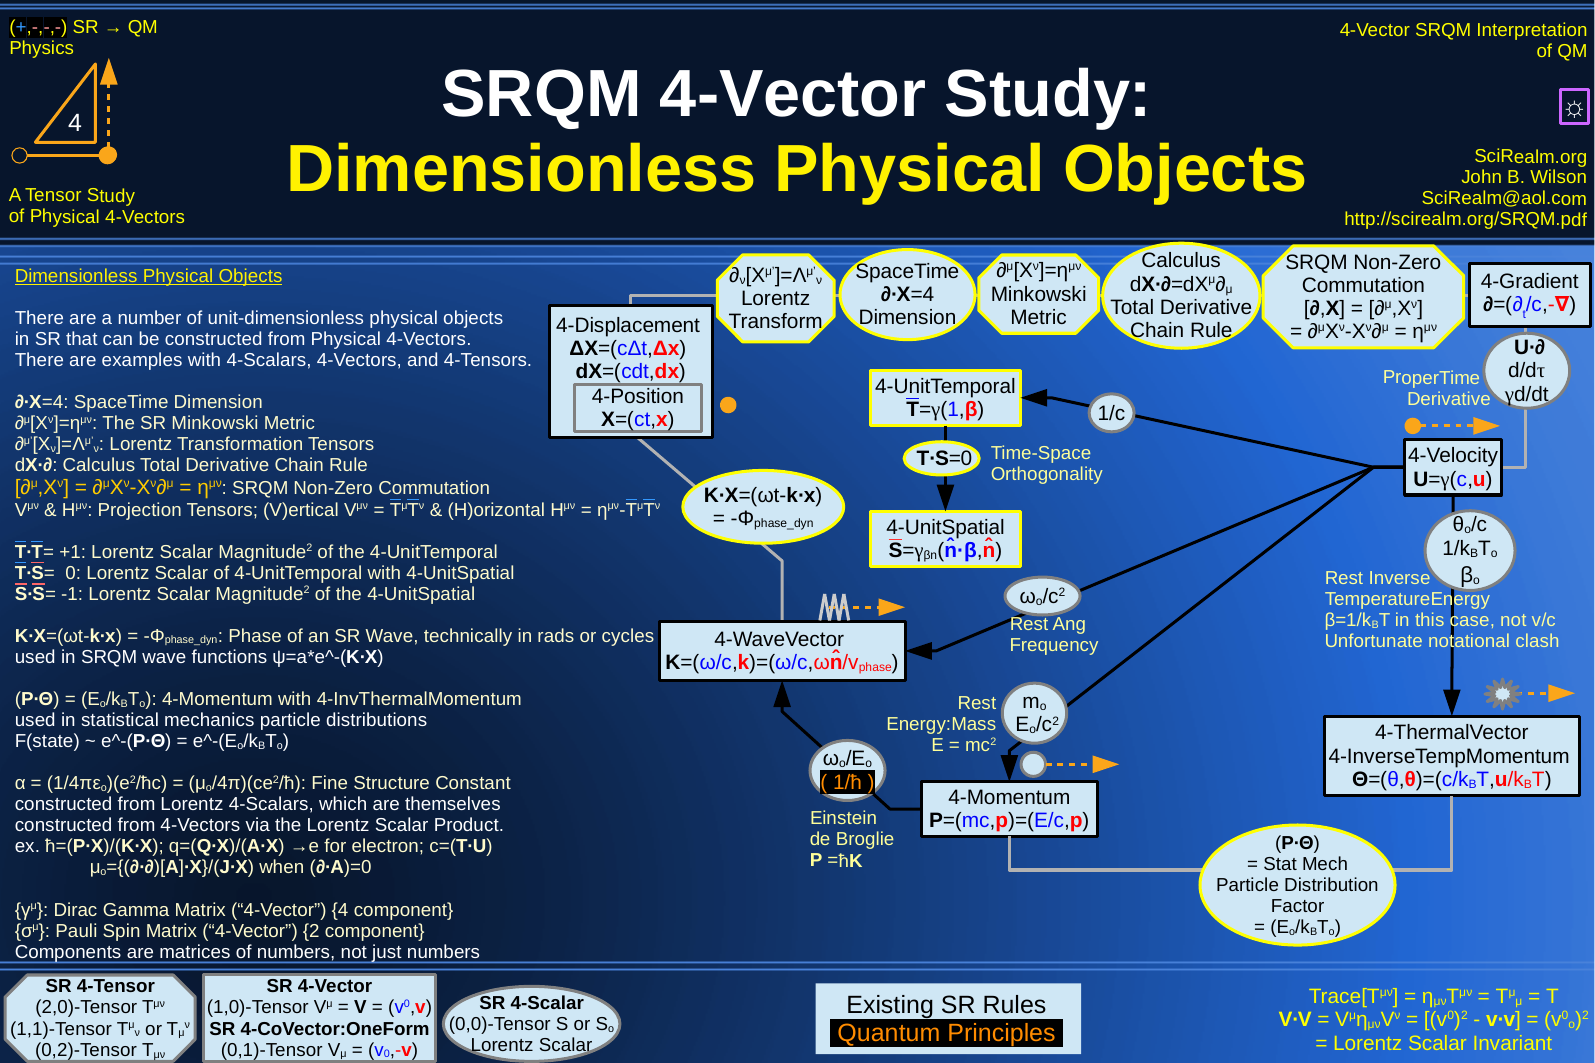

(+,-,-,-) SR → QM
Physics
A Tensor Study
of Physical 4-Vectors
4-Vector SRQM Interpretation
of QM
SciRealm.org
John B. Wilson
SciRealm@aol.com
http://scirealm.org/SRQM.pdf
# SRQM 4-Vector Study: Dimensionless Physical Objects
4
☼
Calculus
dX∙∂=dXμ∂μ
Total Derivative
Chain Rule
SRQM Non-Zero
Commutation
[∂,X] = [∂μ,Xν]
= ∂μXν-Xν∂μ = ημν
SpaceTime
∂∙X=4
Dimension
 ∂ν[Xμ’]=Λμ’ν
Lorentz
Transform
∂μ[Xν]=ημν
Minkowski
Metric
Dimensionless Physical Objects
There are a number of unit-dimensionless physical objects
in SR that can be constructed from Physical 4-Vectors.
There are examples with 4-Scalars, 4-Vectors, and 4-Tensors.
∂∙X=4: SpaceTime Dimension
∂μ[Xν]=ημν: The SR Minkowski Metric
∂μ’[Xν]=Λμ’ν: Lorentz Transformation Tensors
dX∙∂: Calculus Total Derivative Chain Rule
[∂μ,Xν] = ∂μXν-Xν∂μ = ημν: SRQM Non-Zero Commutation
Vμν & Hμν: Projection Tensors; (V)ertical Vμν = TμTν & (H)orizontal Hμν = ημν-TμTν
T∙T= +1: Lorentz Scalar Magnitude2 of the 4-UnitTemporal
T∙S= 0: Lorentz Scalar of 4-UnitTemporal with 4-UnitSpatial
S∙S= -1: Lorentz Scalar Magnitude2 of the 4-UnitSpatial
K∙X=(ωt-k∙x) = -Φphase_dyn: Phase of an SR Wave, technically in rads or cycles
used in SRQM wave functions ψ=a*e^-(K∙X)
(P∙Θ) = (Eo/kBTo): 4-Momentum with 4-InvThermalMomentum
used in statistical mechanics particle distributions
F(state) ~ e^-(P∙Θ) = e^-(Eo/kBTo)
α = (1/4πεo)(e2/ћc) = (μo/4π)(ce2/ћ): Fine Structure Constant
constructed from Lorentz 4-Scalars, which are themselves
constructed from 4-Vectors via the Lorentz Scalar Product.
ex. ћ=(P∙X)/(K∙X); q=(Q∙X)/(A∙X) →e for electron; c=(T∙U)
	μo={(∂∙∂)[A]∙X}/(J∙X) when (∂∙A)=0
{γμ}: Dirac Gamma Matrix (“4-Vector”) {4 component}
{σμ}: Pauli Spin Matrix (“4-Vector”) {2 component}
Components are matrices of numbers, not just numbers
4-Gradient
∂=(∂t/c,-∇)
4-Displacement
ΔX=(cΔt,Δx)
dX=(cdt,dx)
 U∙∂
d/dτ
γd/dt
ProperTime
Derivative
4-UnitTemporal
T=γ(1,β)
4-Position
X=(ct,x)
1/c
Time-Space
Orthogonality
4-Velocity
U=γ(c,u)
 T∙S=0
K∙X=(ωt-k∙x)
= -Φphase_dyn
θo/c
1/kBTo
βo
4-UnitSpatial
S=γβn(n̂·β,n̂)
Rest Inverse
TemperatureEnergy
β=1/kBT in this case, not v/c
Unfortunate notational clash
ωo/c2
Rest Ang
Frequency
4-WaveVector
K=(ω/c,k)=(ω/c,ωn̂/vphase)
mo
 Eo/c2
Rest
Energy:Mass
E = mc2
4-ThermalVector
4-InverseTempMomentum
Θ=(θ,θ)=(c/kBT,u/kBT)
ωo/Eo
( 1/ћ )
4-Momentum
P=(mc,p)=(E/c,p)
Einstein
de Broglie
P =ћK
(P∙Θ)
= Stat Mech
Particle Distribution
Factor
= (Eo/kBTo)
SR 4-Tensor
(2,0)-Tensor Tμν
(1,1)-Tensor Tμν or Tμν
(0,2)-Tensor Tμν
SR 4-Vector
(1,0)-Tensor Vμ = V = (v0,v)
SR 4-CoVector:OneForm
(0,1)-Tensor Vμ = (v0,-v)
Trace[Tμν] = ημνTμν = Tμμ = T
V∙V = VμημνVν = [(v0)2 - v∙v] = (v0o)2
= Lorentz Scalar Invariant
Existing SR Rules
 Quantum Principles
SR 4-Scalar
(0,0)-Tensor S or So
Lorentz Scalar